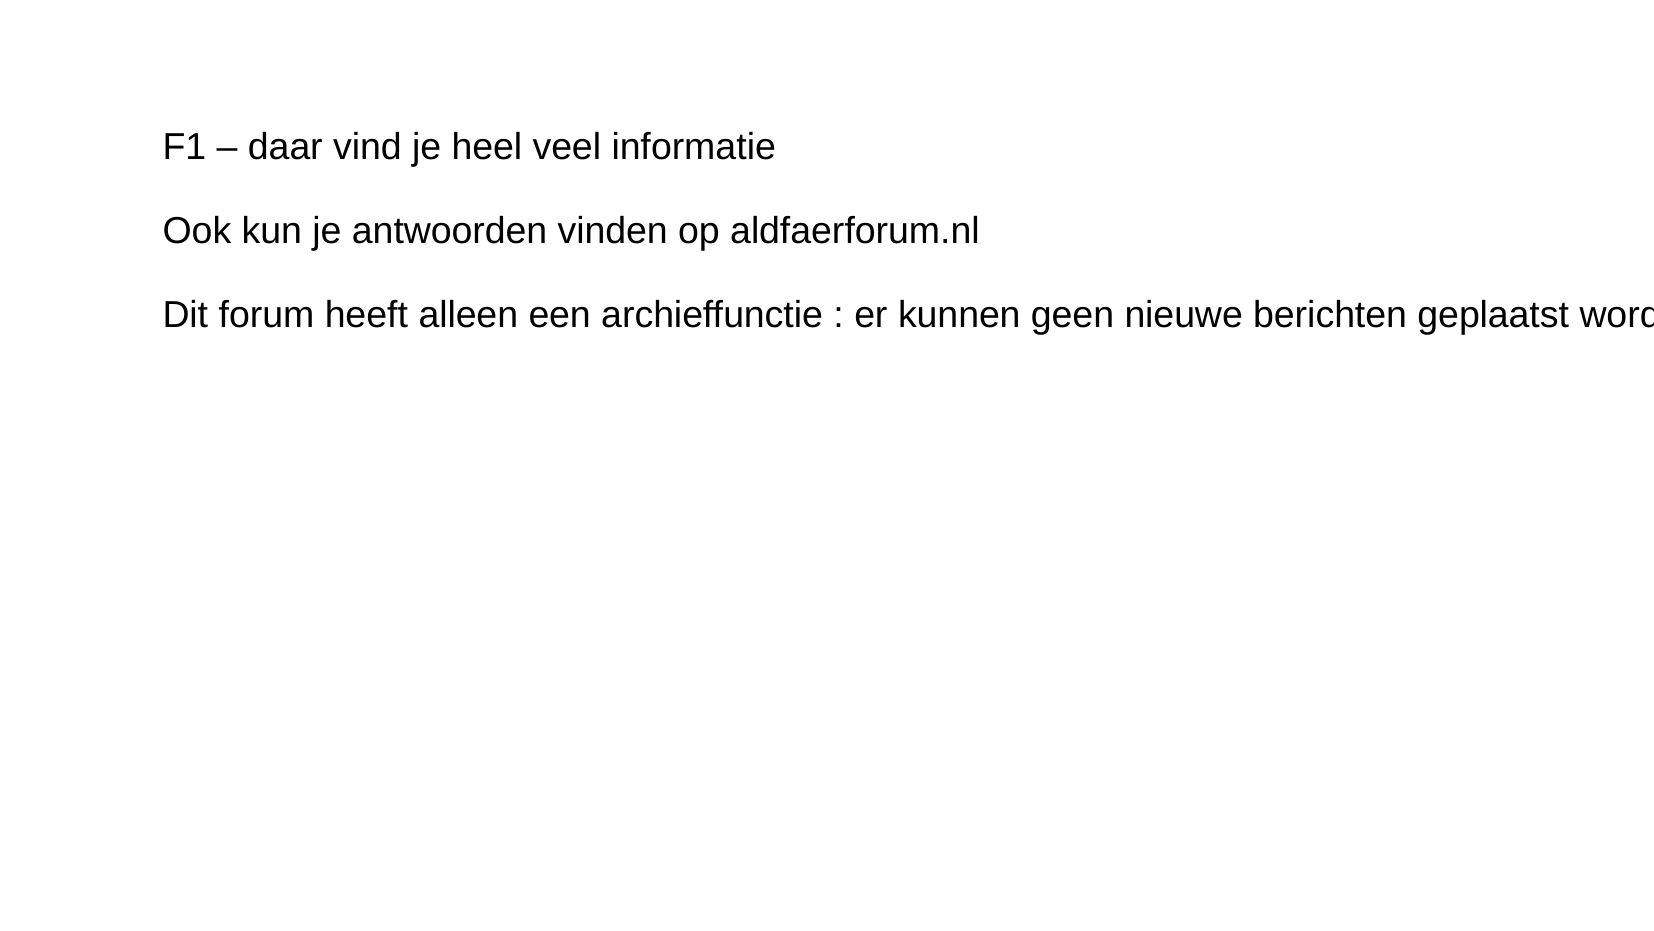

F1 – daar vind je heel veel informatie
Ook kun je antwoorden vinden op aldfaerforum.nl
Dit forum heeft alleen een archieffunctie : er kunnen geen nieuwe berichten geplaatst worden.